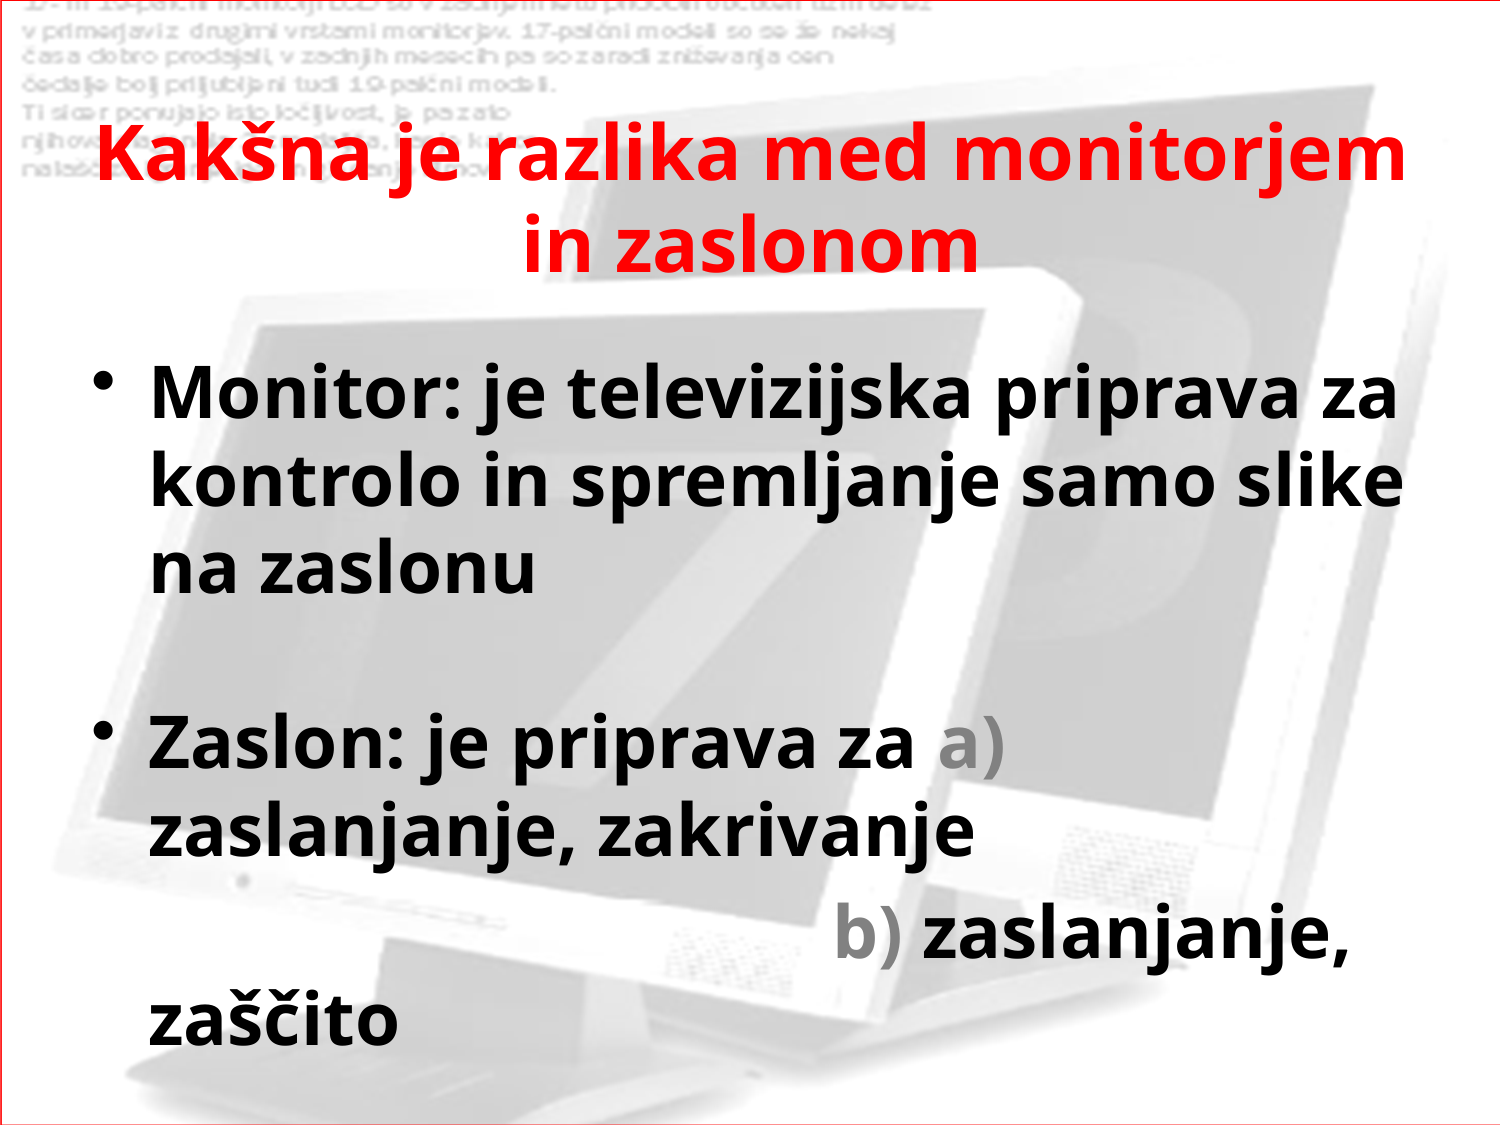

# Kakšna je razlika med monitorjem in zaslonom
Monitor: je televizijska priprava za kontrolo in spremljanje samo slike na zaslonu
Zaslon: je priprava za a) zaslanjanje, zakrivanje
	 b) zaslanjanje, zaščito